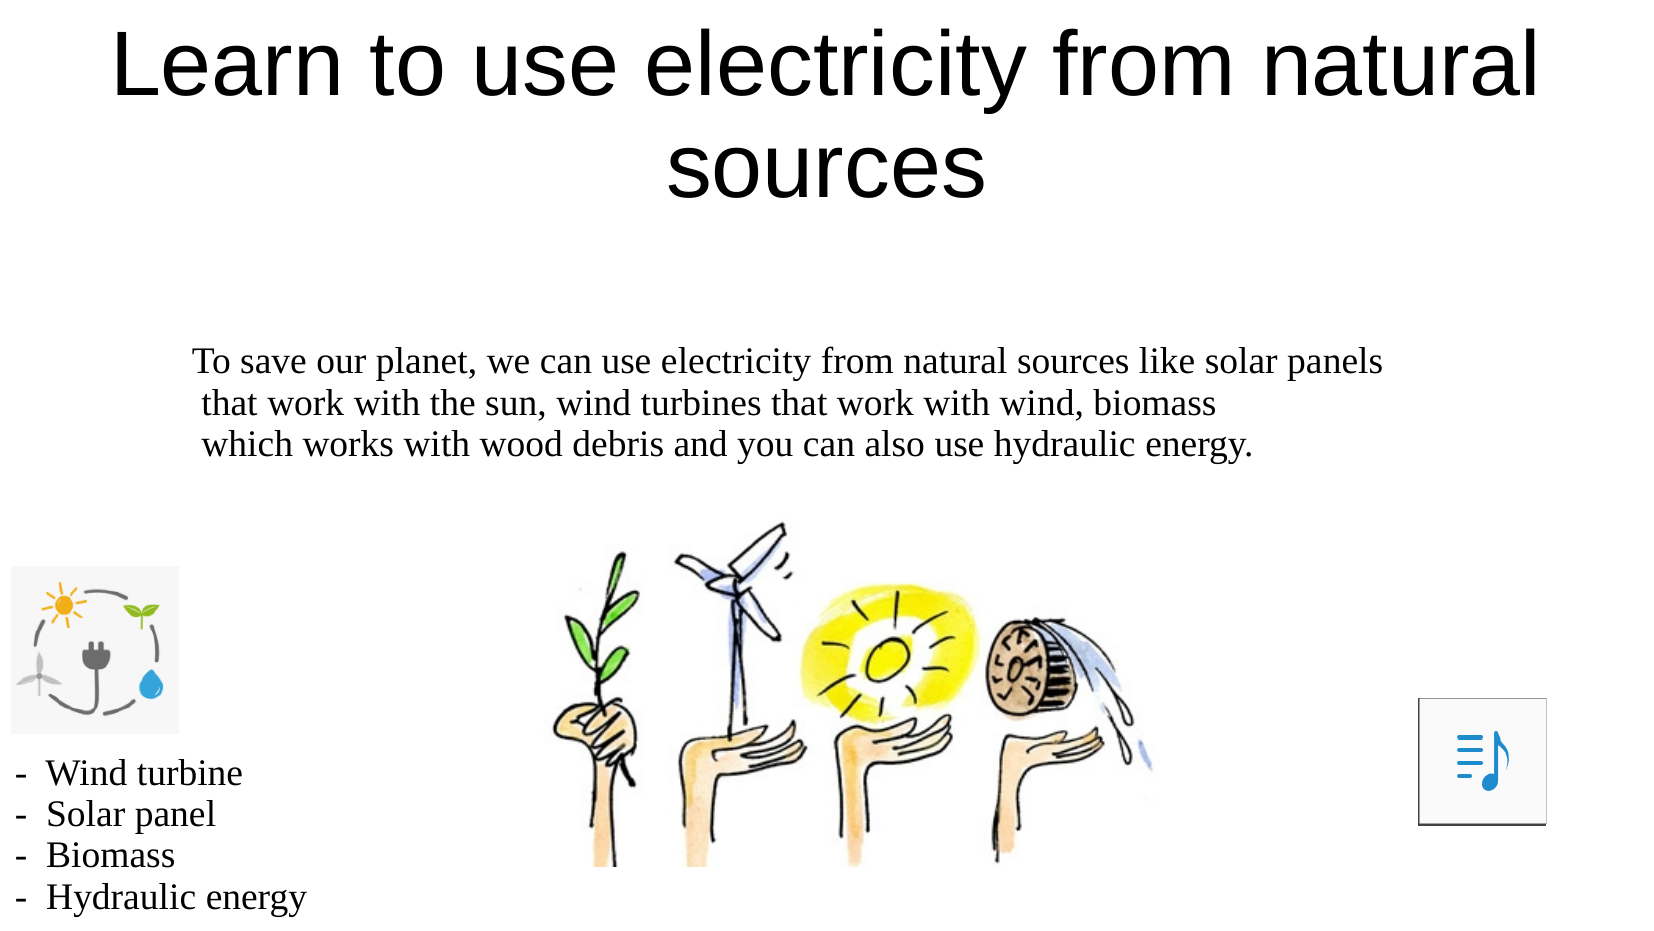

# Learn to use electricity from natural sources
To save our planet, we can use electricity from natural sources like solar panels
 that work with the sun, wind turbines that work with wind, biomass
 which works with wood debris and you can also use hydraulic energy.
- Wind turbine
- Solar panel
- Biomass
- Hydraulic energy